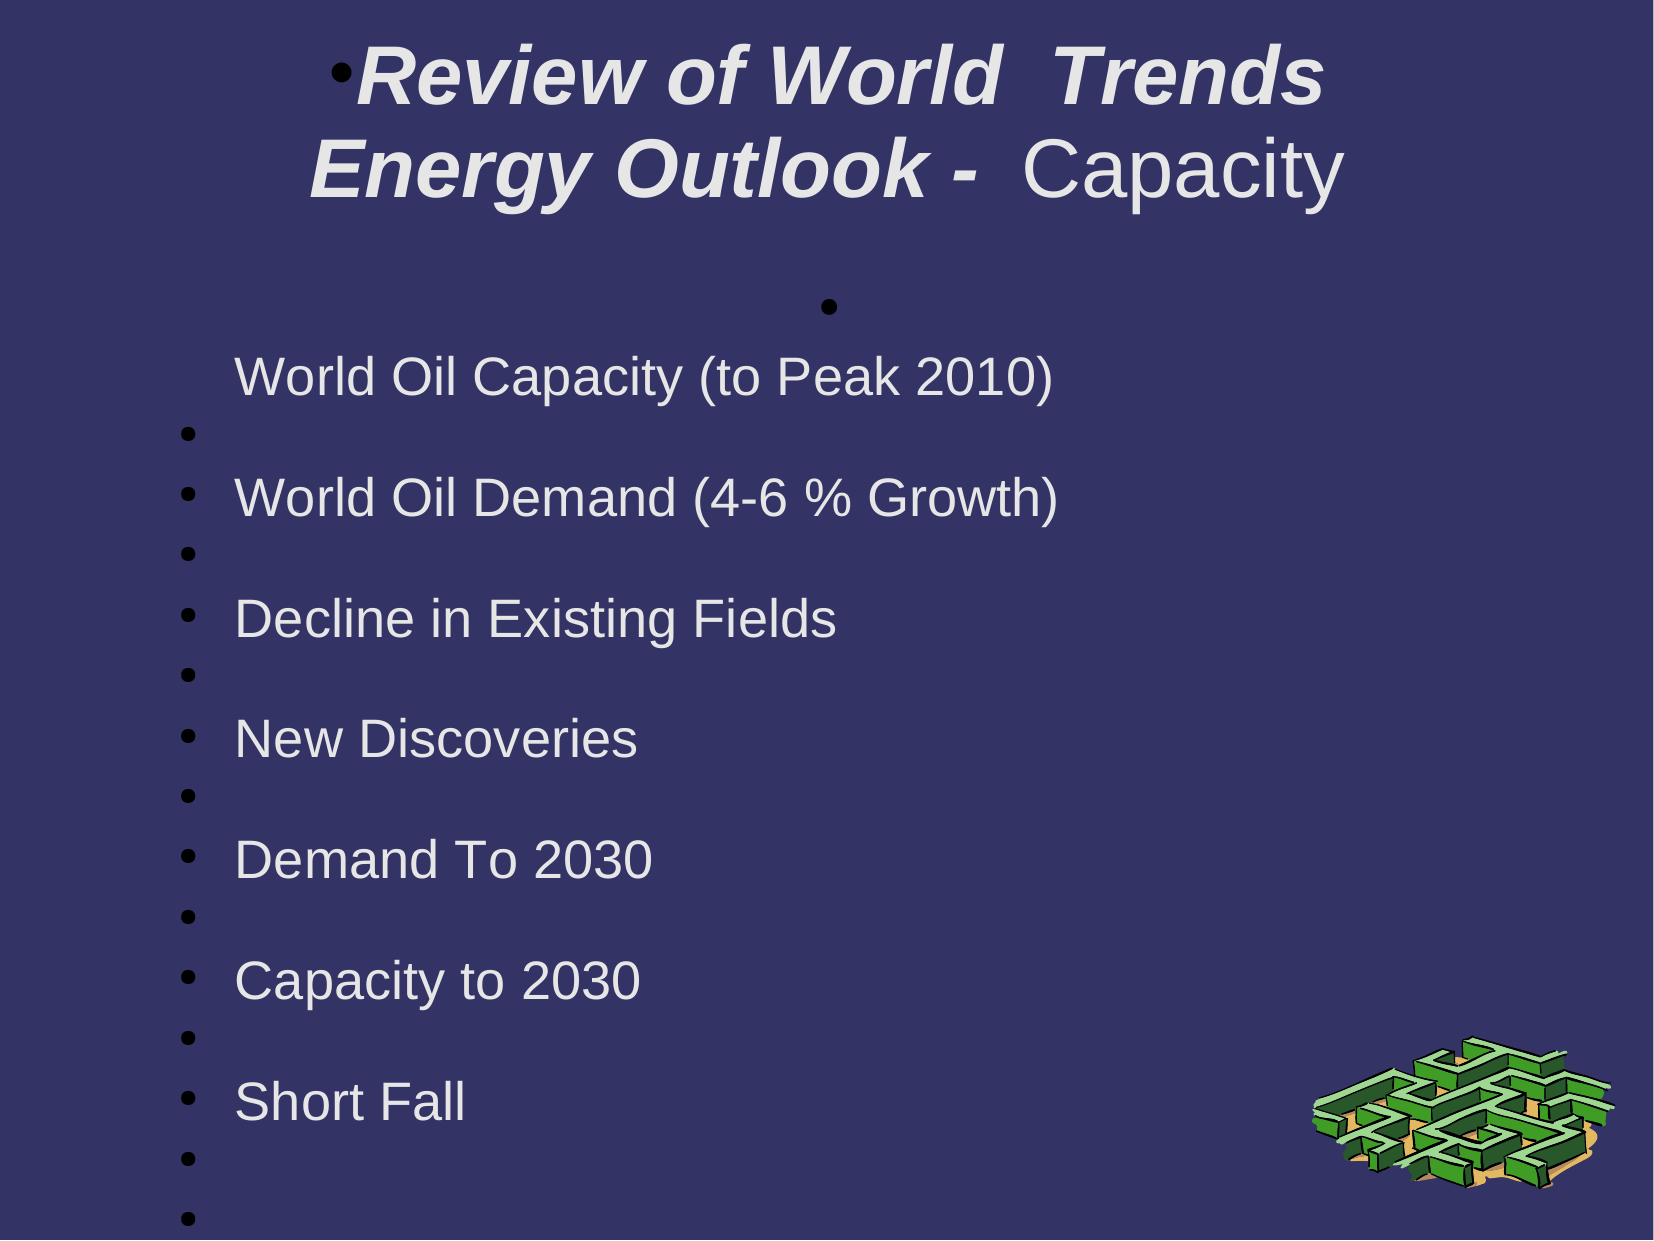

# Review of World Trends Energy Outlook - Capacity
World Oil Capacity (to Peak 2010)
World Oil Demand (4-6 % Growth)
Decline in Existing Fields
New Discoveries
Demand To 2030
Capacity to 2030
Short Fall